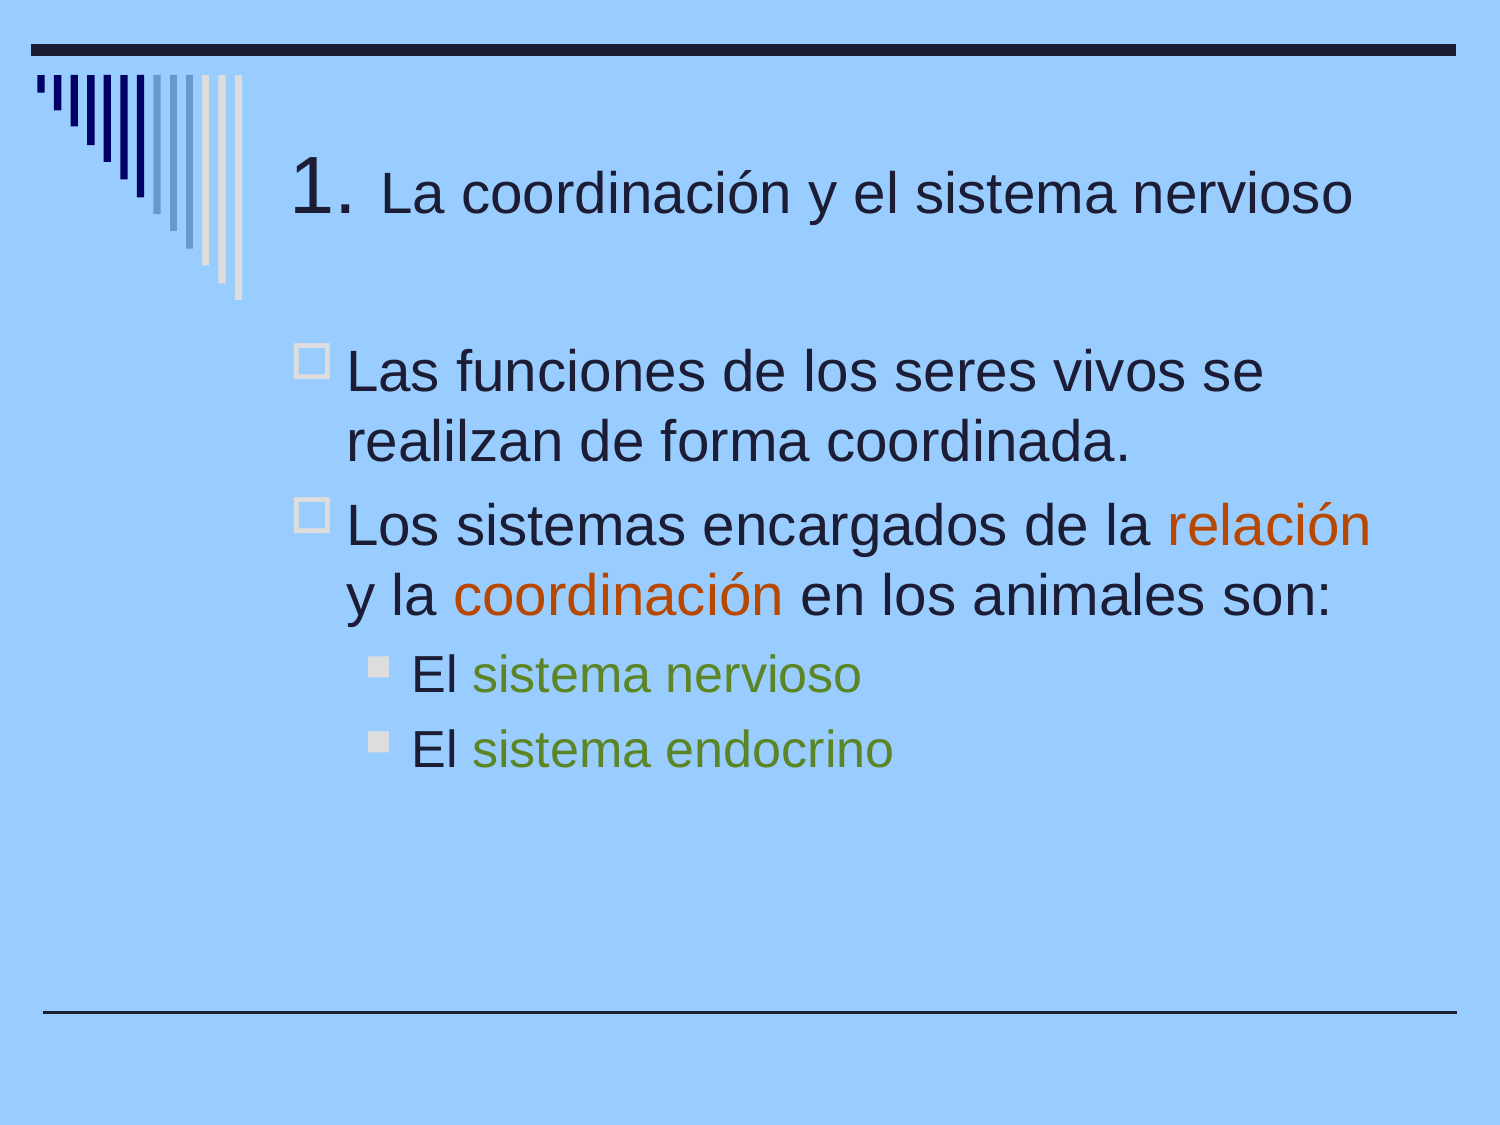

# 1. La coordinación y el sistema nervioso
Las funciones de los seres vivos se realilzan de forma coordinada.
Los sistemas encargados de la relación y la coordinación en los animales son:
El sistema nervioso
El sistema endocrino